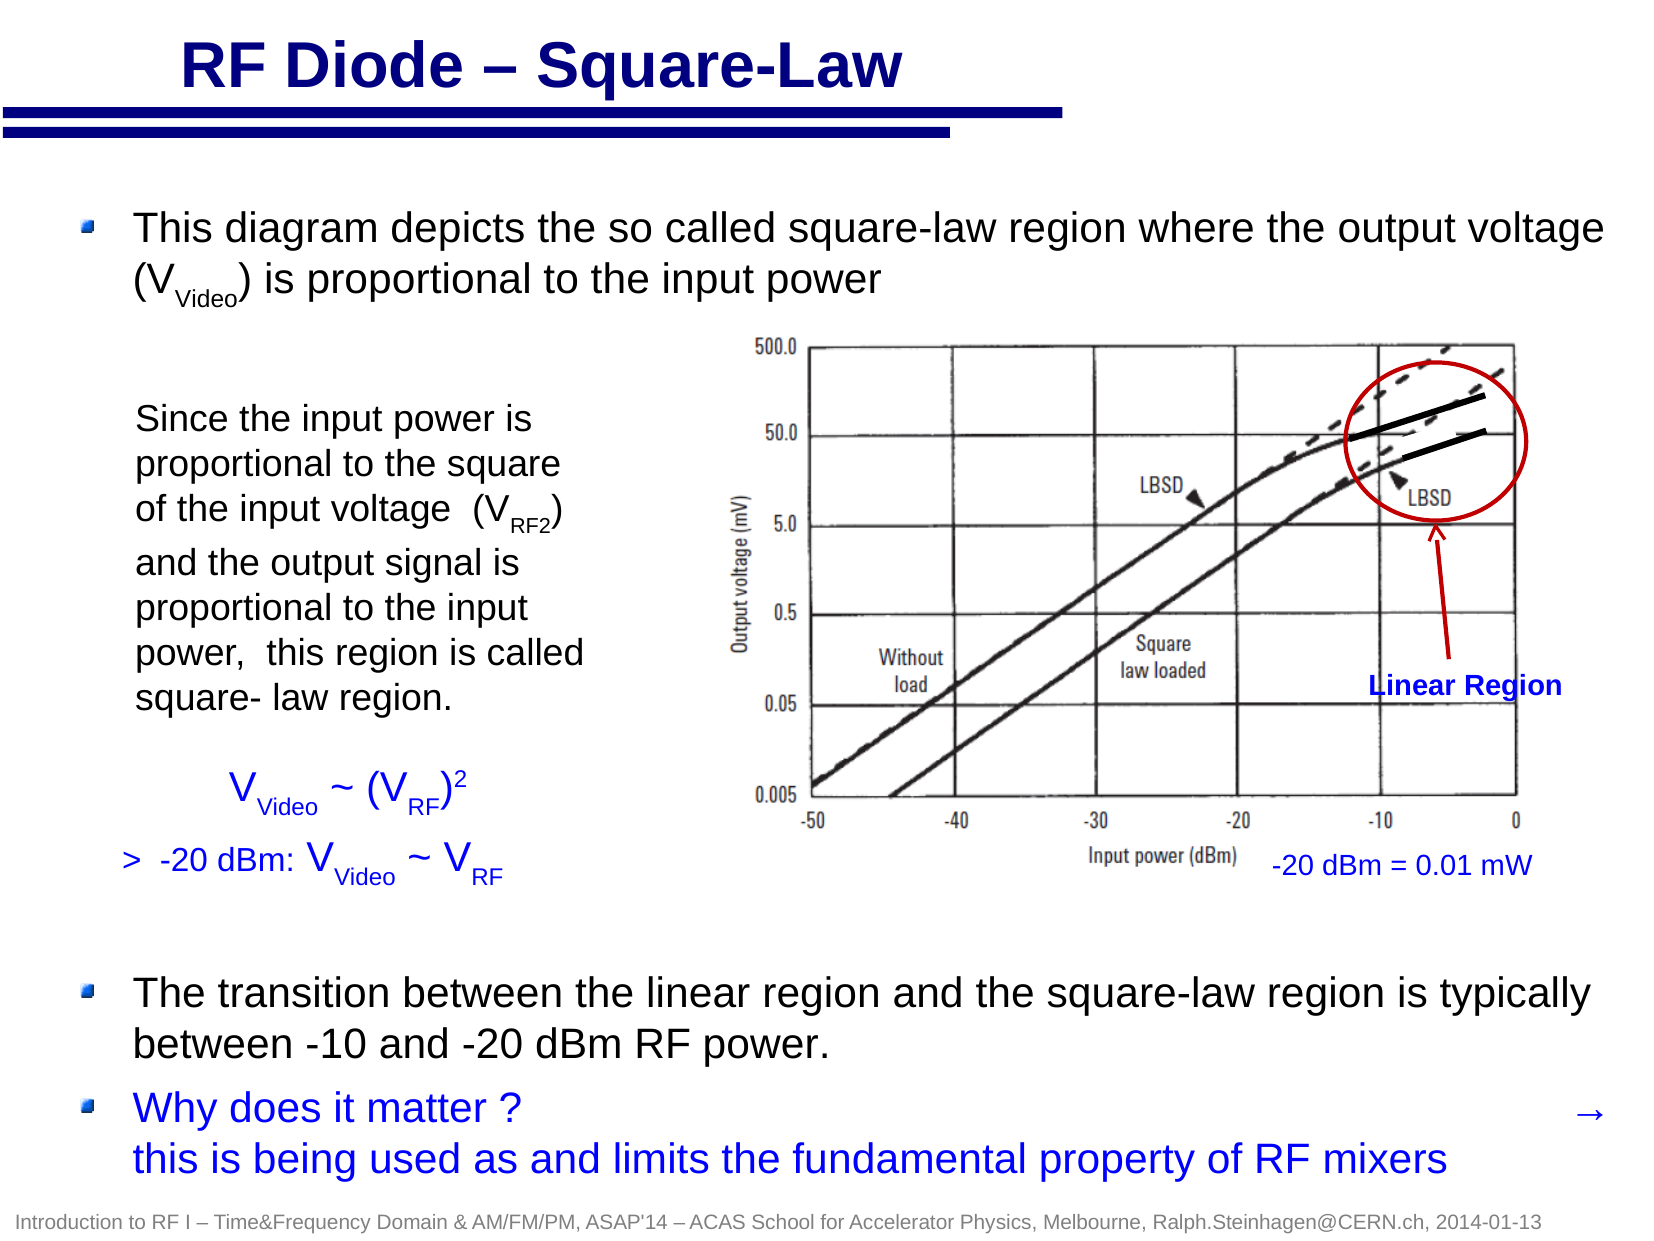

# RF Diode – Square-Law
This diagram depicts the so called square-law region where the output voltage (VVideo) is proportional to the input power
The transition between the linear region and the square-law region is typically between -10 and -20 dBm RF power.
Why does it matter	?														 						 			 	 	 	 	 → this is being used as and limits the fundamental property of RF mixers
Linear Region
-20 dBm = 0.01 mW
	Since the input power is proportional to the square of the input voltage (VRF2) and the output signal is proportional to the input power, this region is called square- law region.
VVideo ~ (VRF)2
> -20 dBm: VVideo ~ VRF